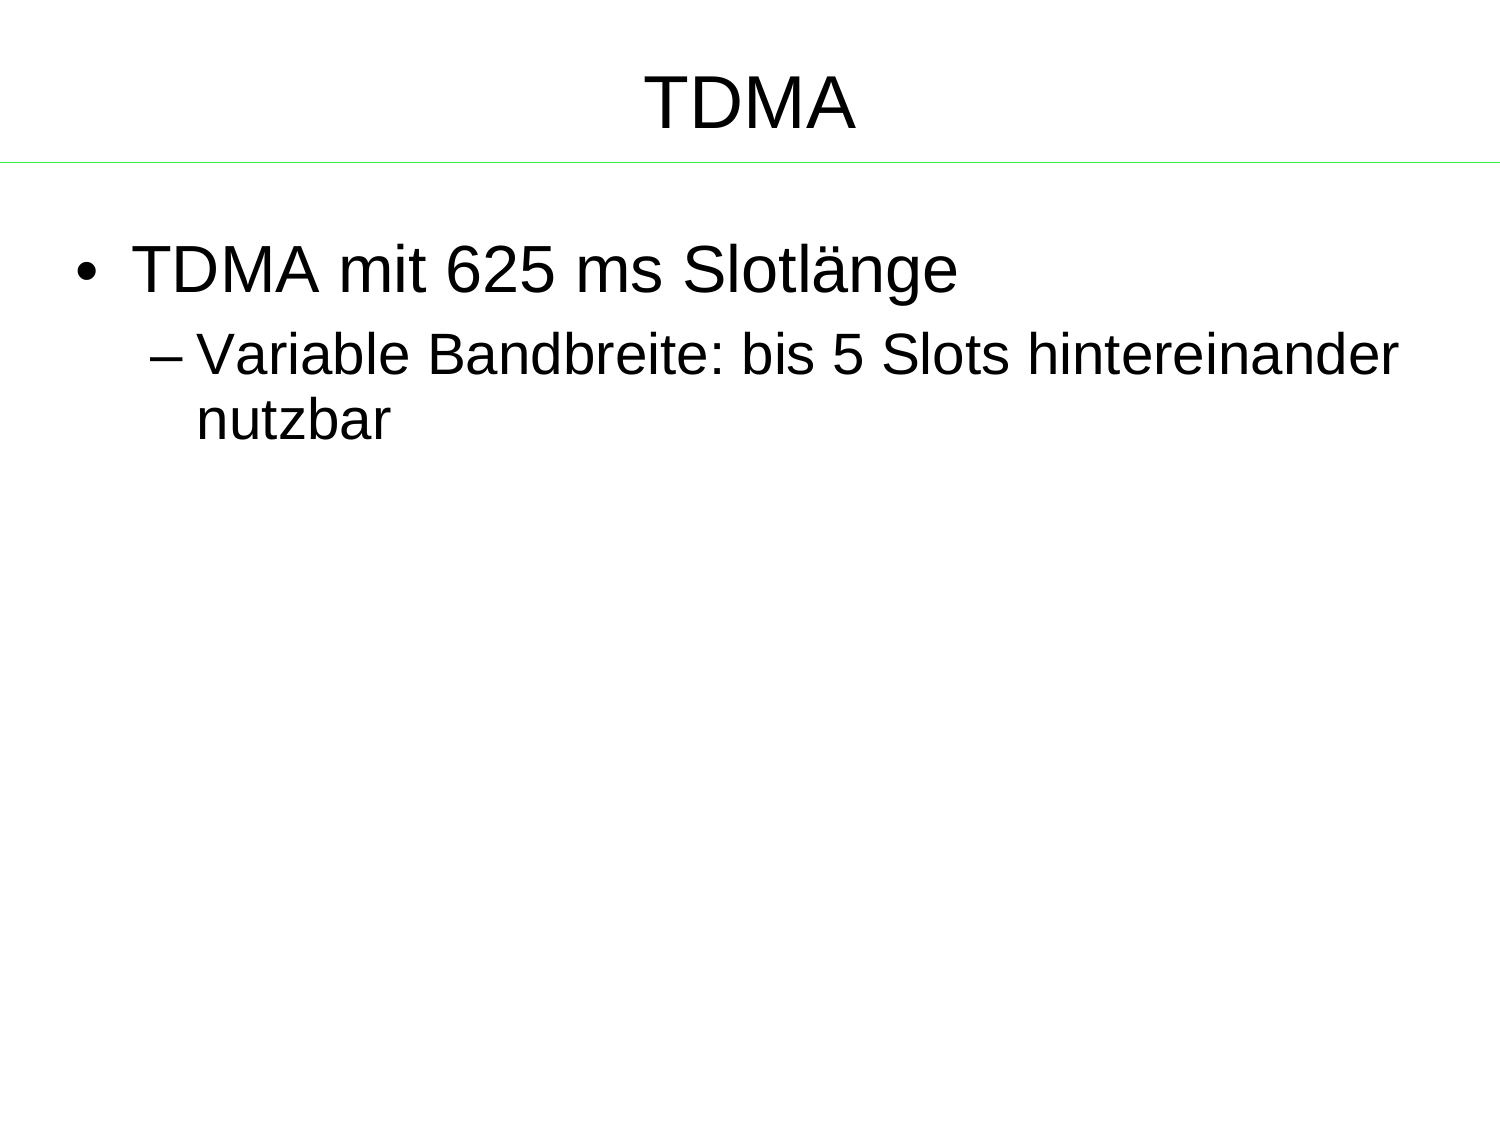

# TDMA
TDMA mit 625 ms Slotlänge
Variable Bandbreite: bis 5 Slots hintereinander nutzbar